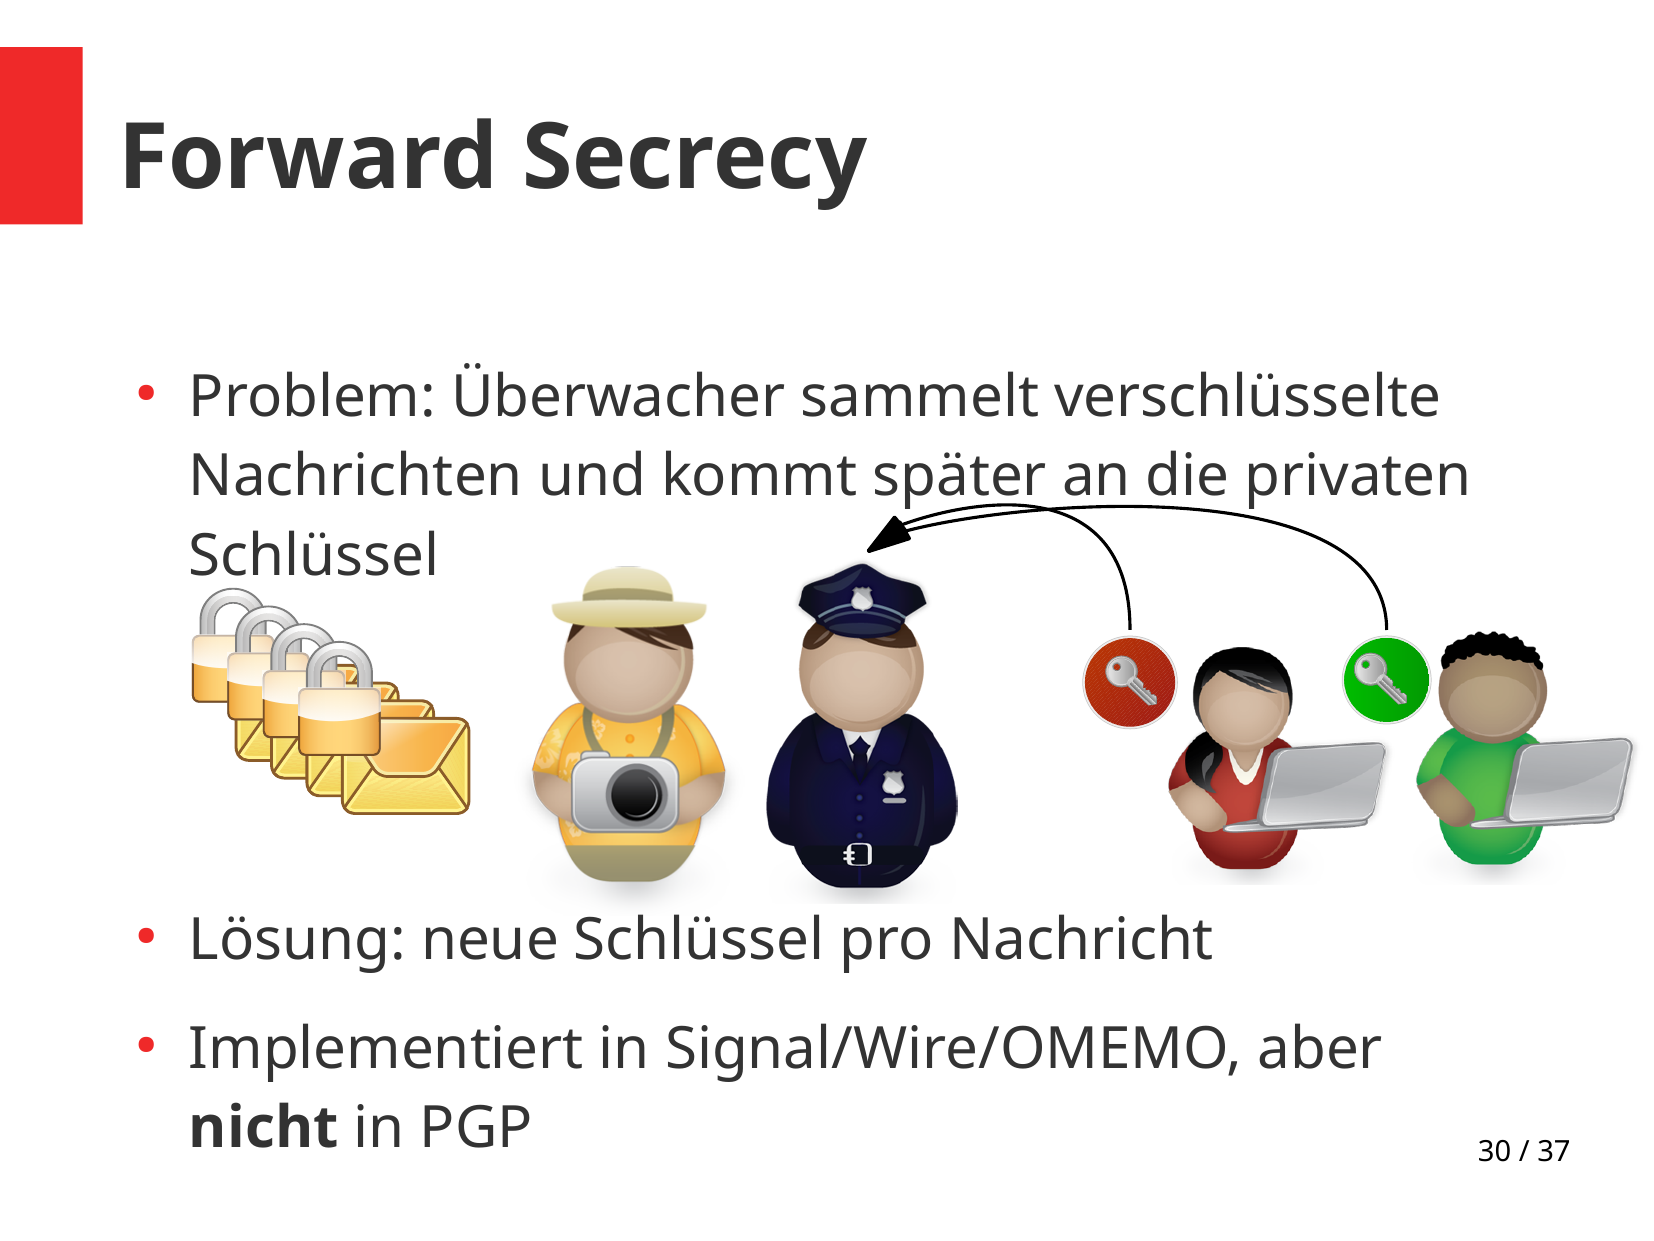

# Forward Secrecy
Problem: Überwacher sammelt verschlüsselte Nachrichten und kommt später an die privaten Schlüssel
Lösung: neue Schlüssel pro Nachricht
Implementiert in Signal/Wire/OMEMO, aber nicht in PGP
30